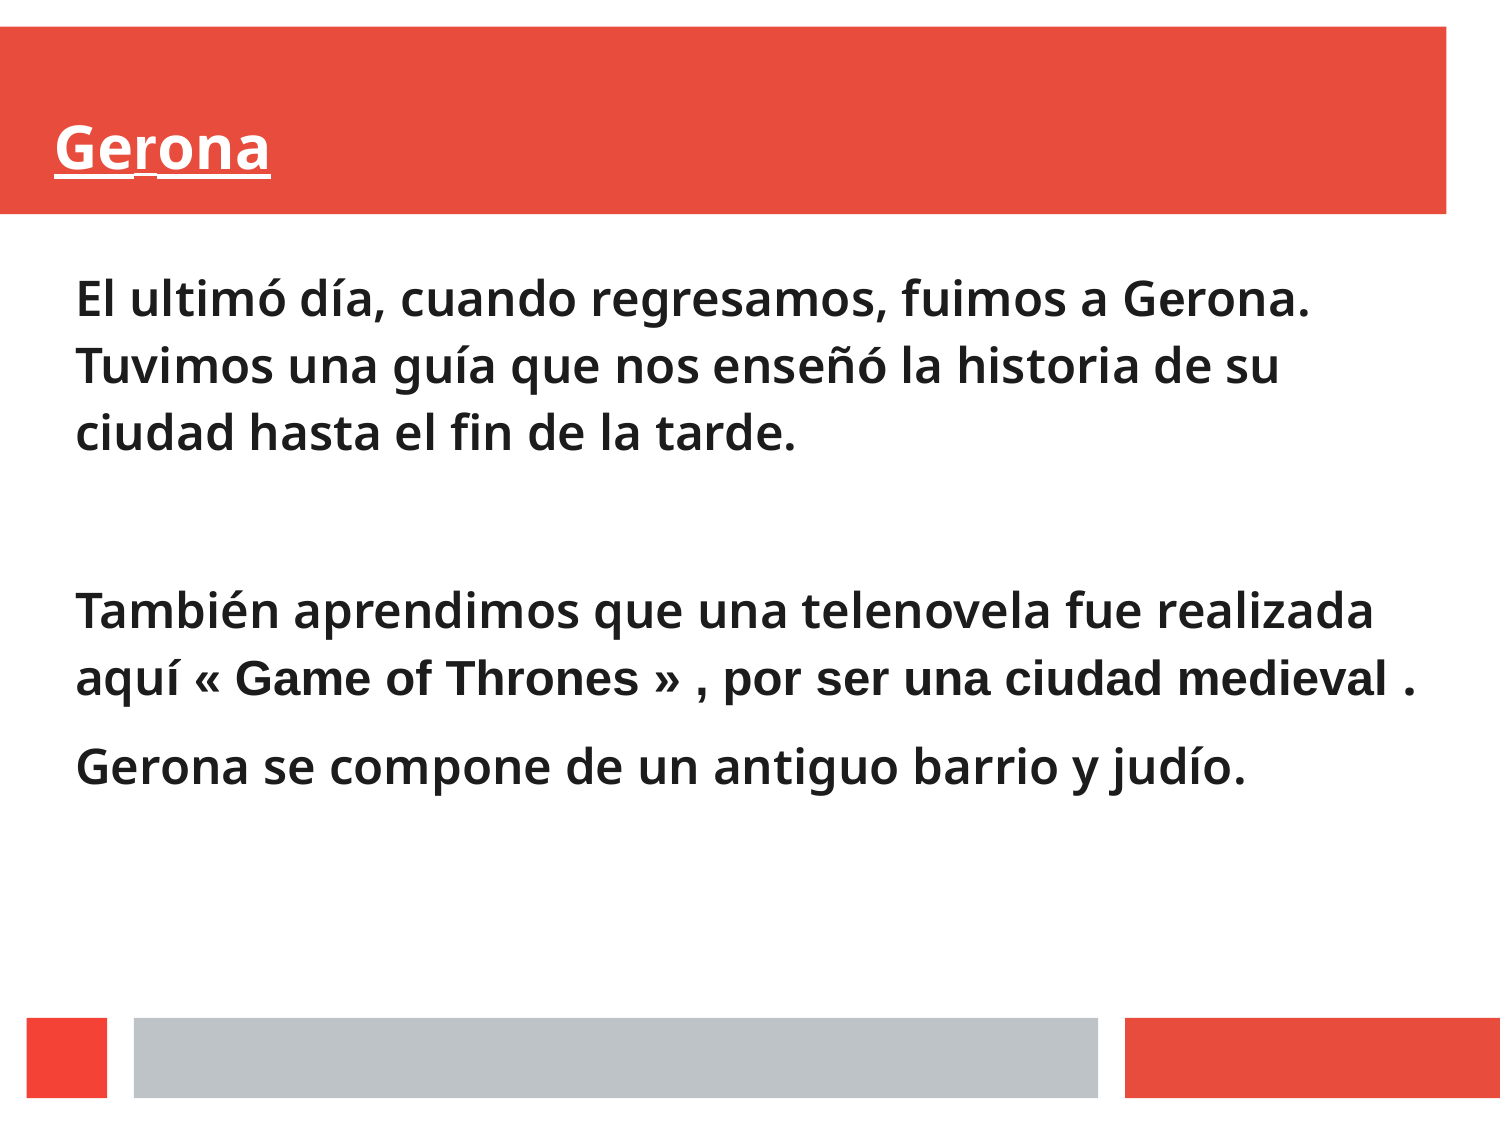

# Gerona
El ultimó día, cuando regresamos, fuimos a Gerona. Tuvimos una guía que nos enseñó la historia de su ciudad hasta el fin de la tarde.
También aprendimos que una telenovela fue realizada aquí « Game of Thrones » , por ser una ciudad medieval .
Gerona se compone de un antiguo barrio y judío.